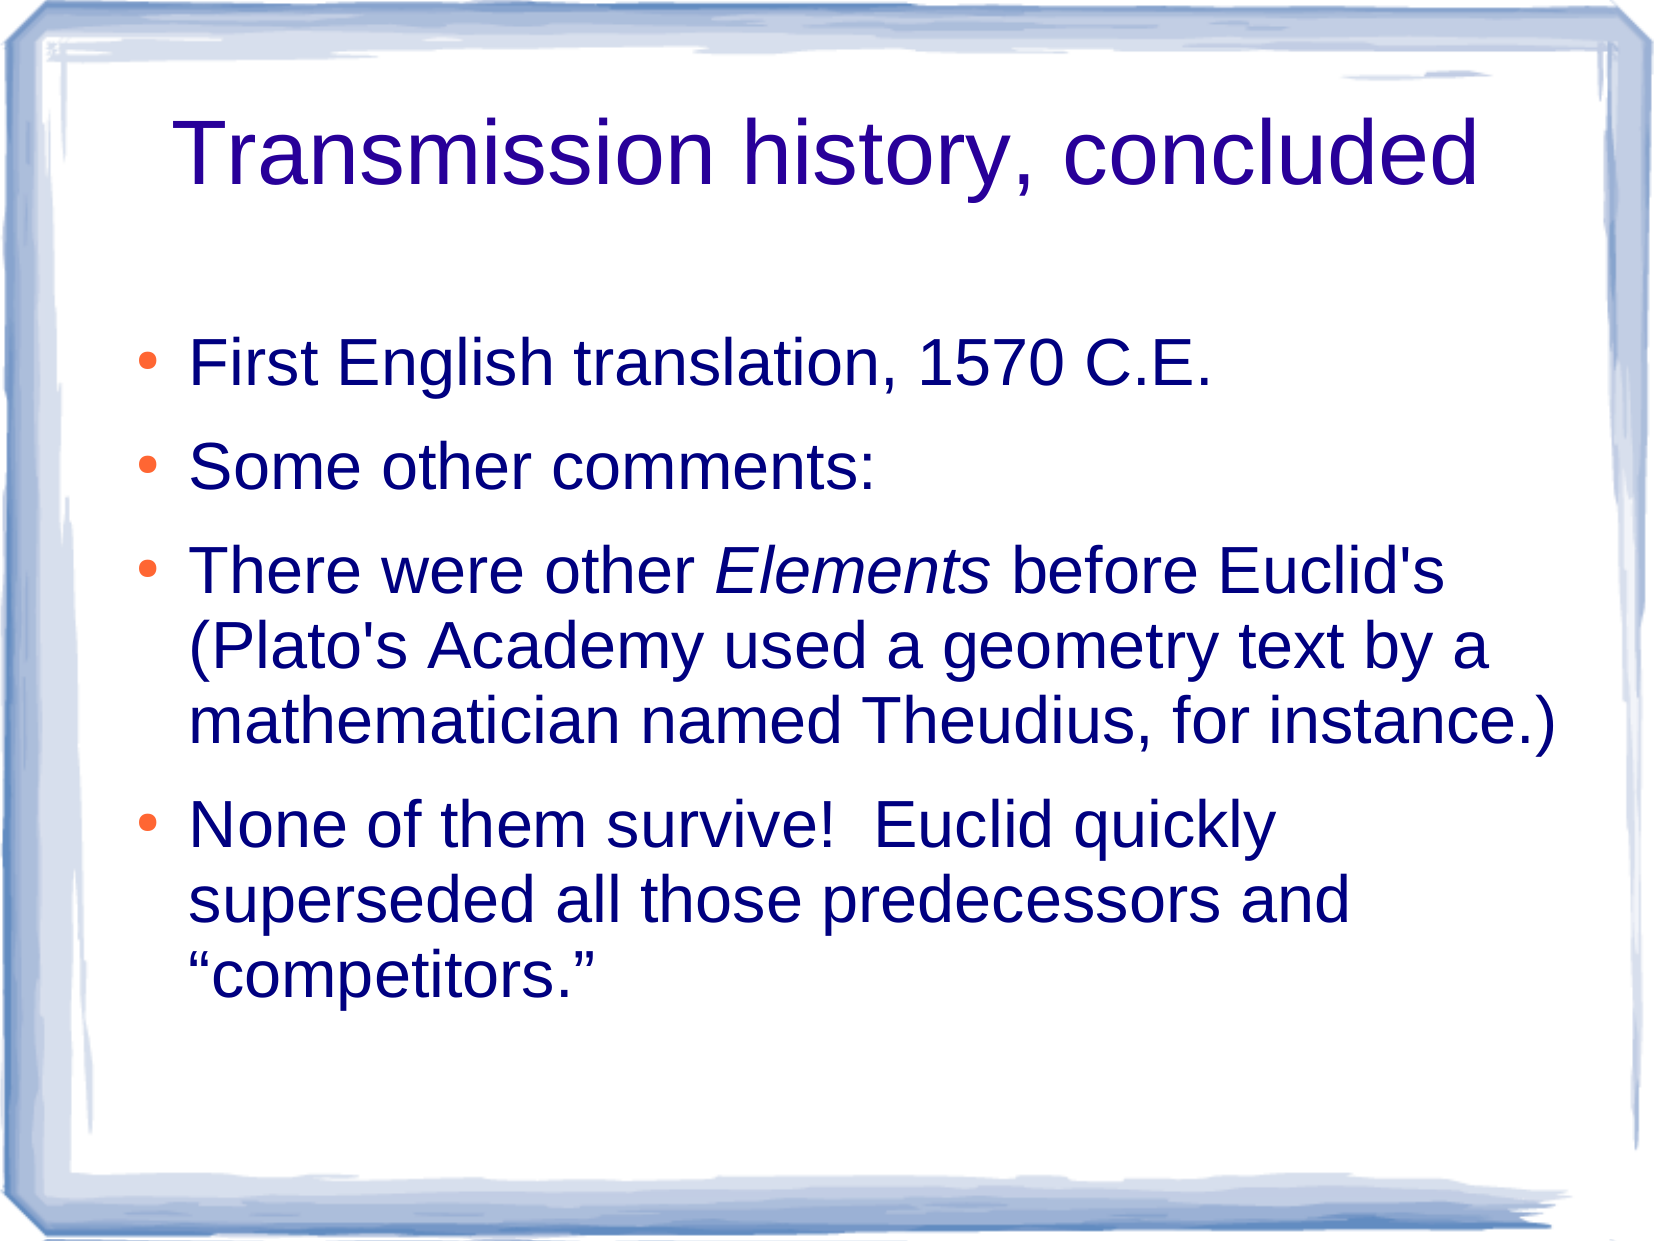

# Transmission history, concluded
First English translation, 1570 C.E.
Some other comments:
There were other Elements before Euclid's (Plato's Academy used a geometry text by a mathematician named Theudius, for instance.)
None of them survive! Euclid quickly superseded all those predecessors and “competitors.”